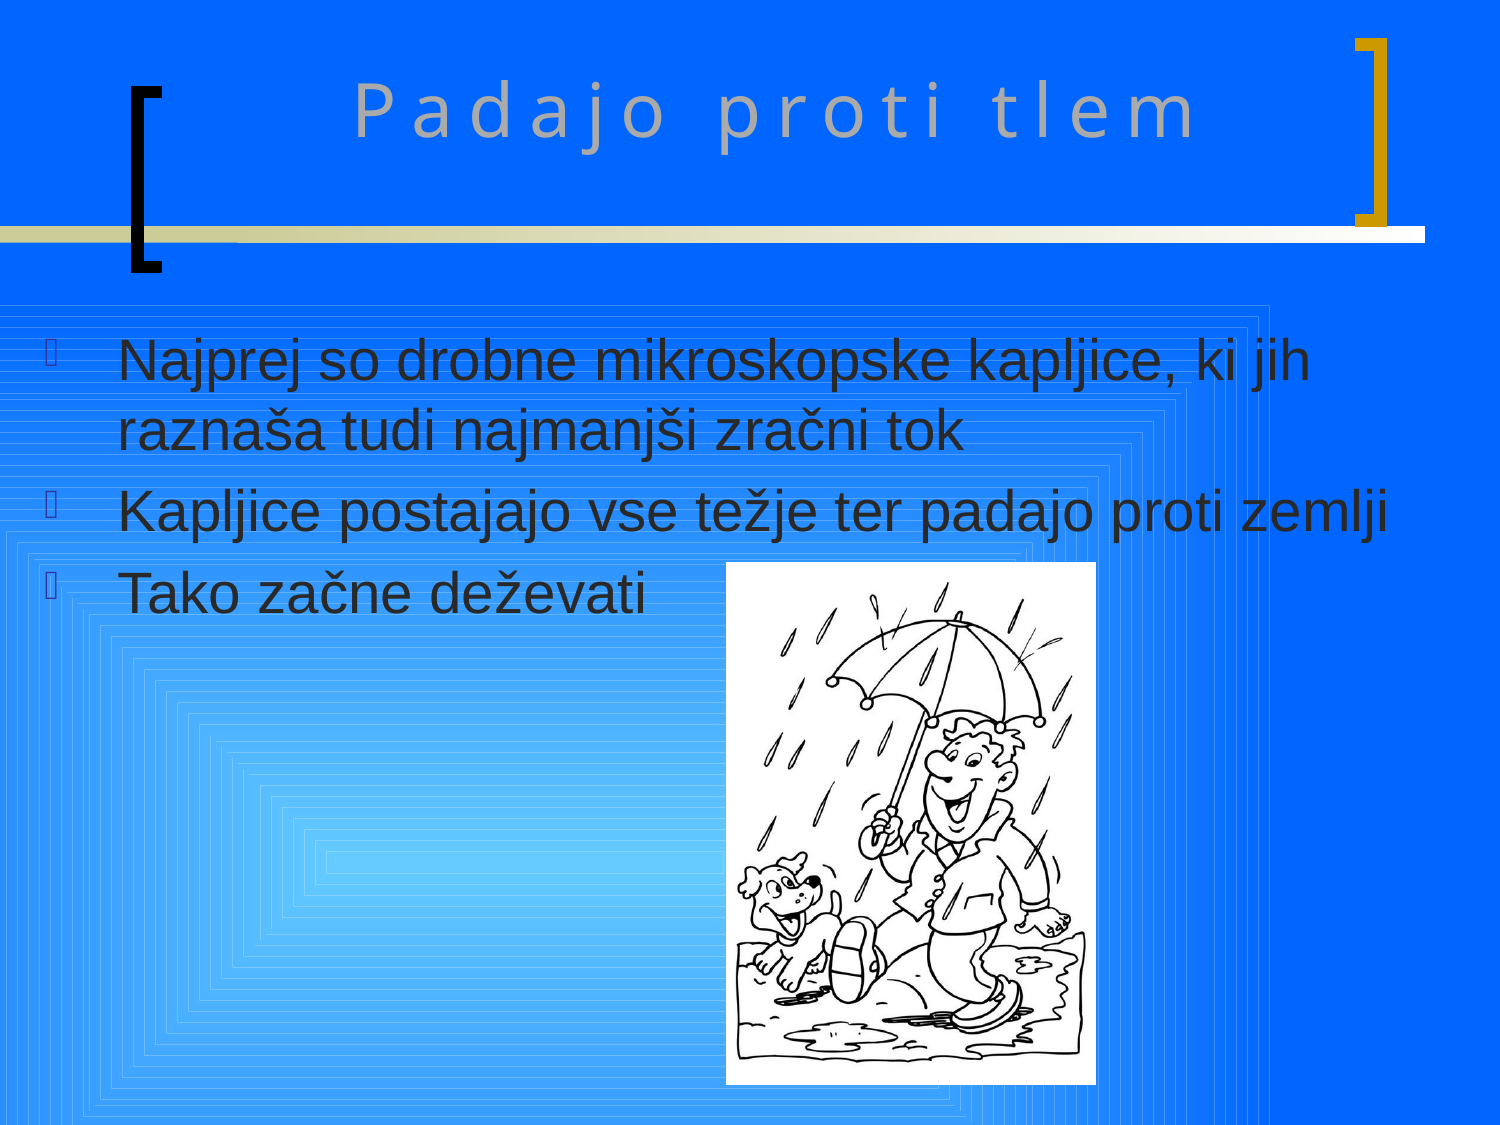

Padajo proti tlem
# Najprej so drobne mikroskopske kapljice, ki jih raznaša tudi najmanjši zračni tok
Kapljice postajajo vse težje ter padajo proti zemlji
Tako začne deževati